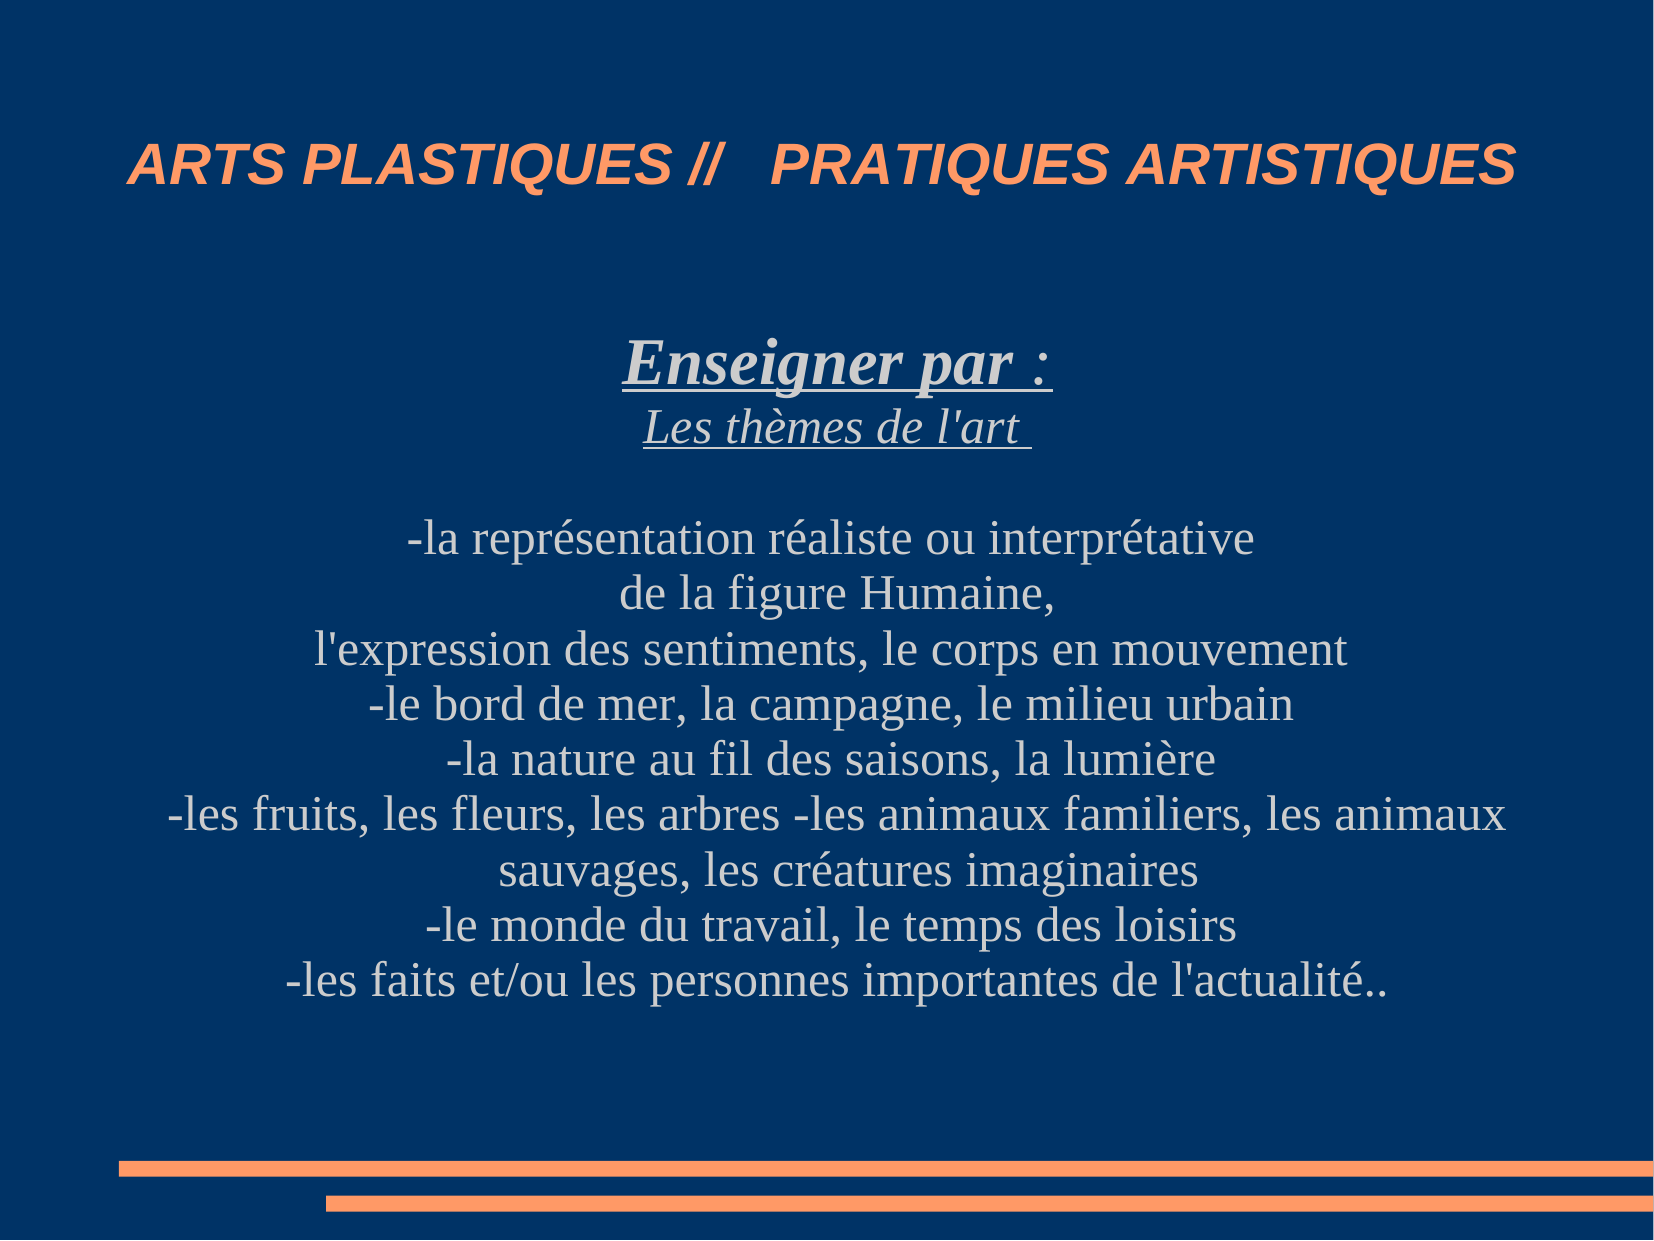

# ARTS PLASTIQUES // PRATIQUES ARTISTIQUES
Enseigner par :
Les thèmes de l'art
-la représentation réaliste ou interprétative
de la figure Humaine,
l'expression des sentiments, le corps en mouvement
-le bord de mer, la campagne, le milieu urbain
-la nature au fil des saisons, la lumière
-les fruits, les fleurs, les arbres -les animaux familiers, les animaux sauvages, les créatures imaginaires
-le monde du travail, le temps des loisirs
-les faits et/ou les personnes importantes de l'actualité..